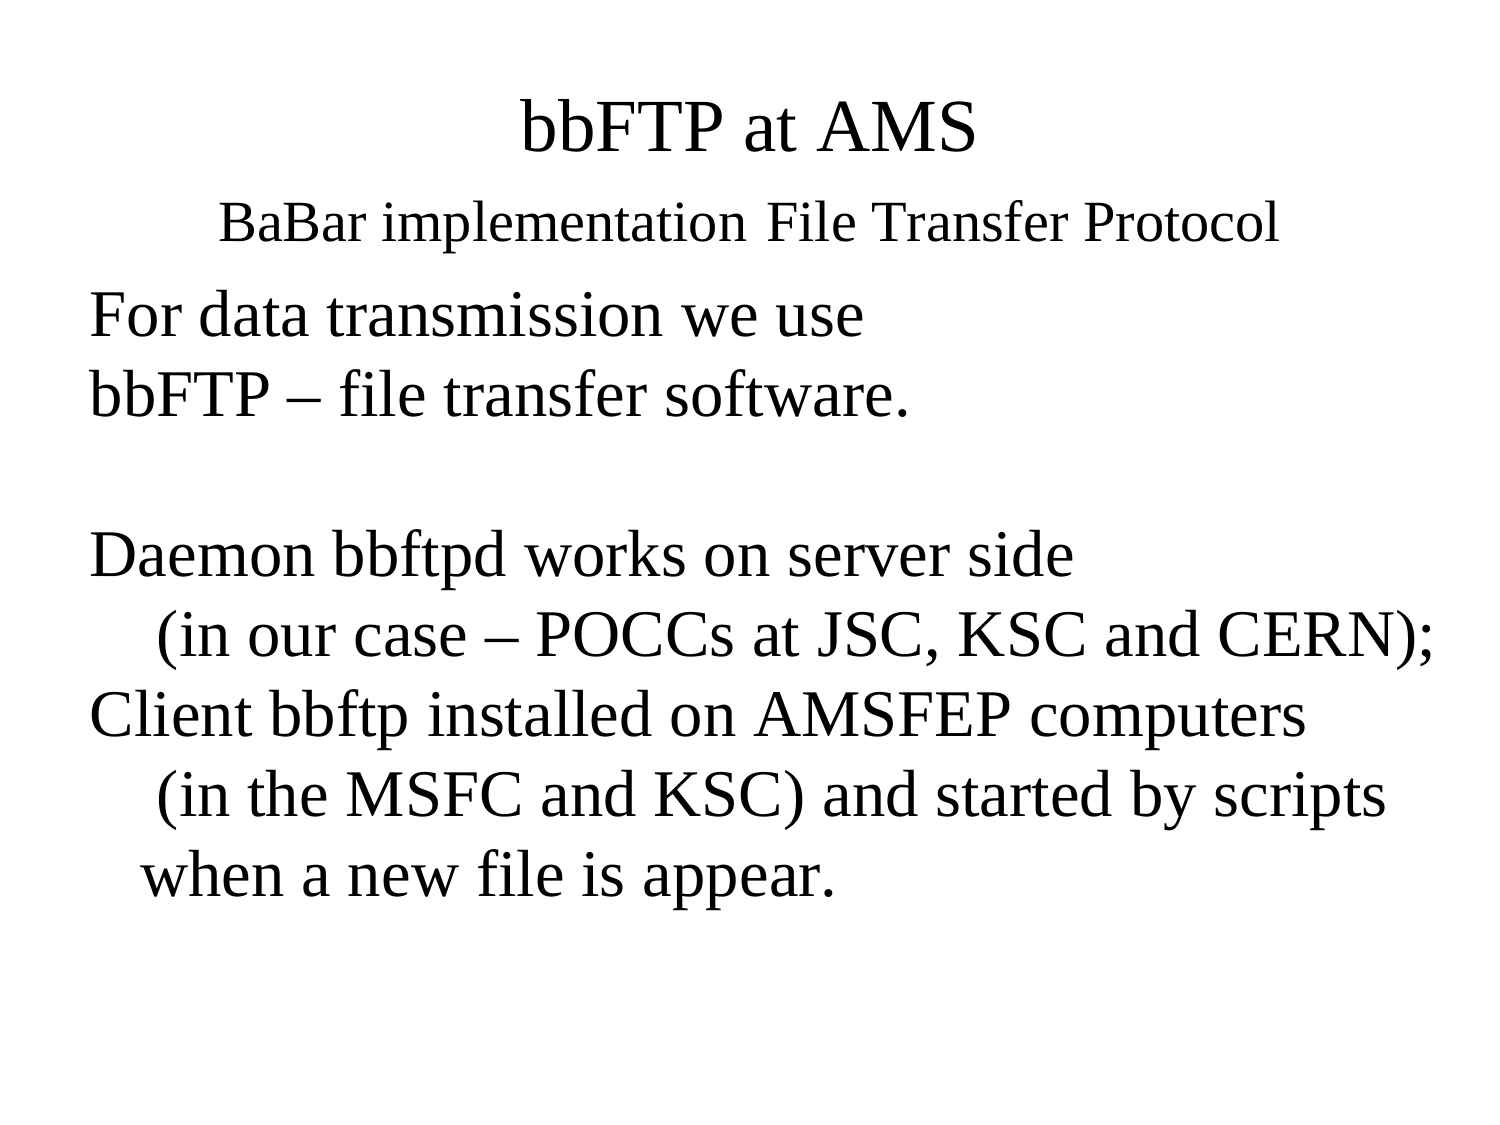

# bbFTP at AMS BaBar implementation File Transfer Protocol
For data transmission we use
bbFTP – file transfer software.
Daemon bbftpd works on server side
 (in our case – POCCs at JSC, KSC and CERN);
Client bbftp installed on AMSFEP computers
 (in the MSFC and KSC) and started by scripts
 when a new file is appear.